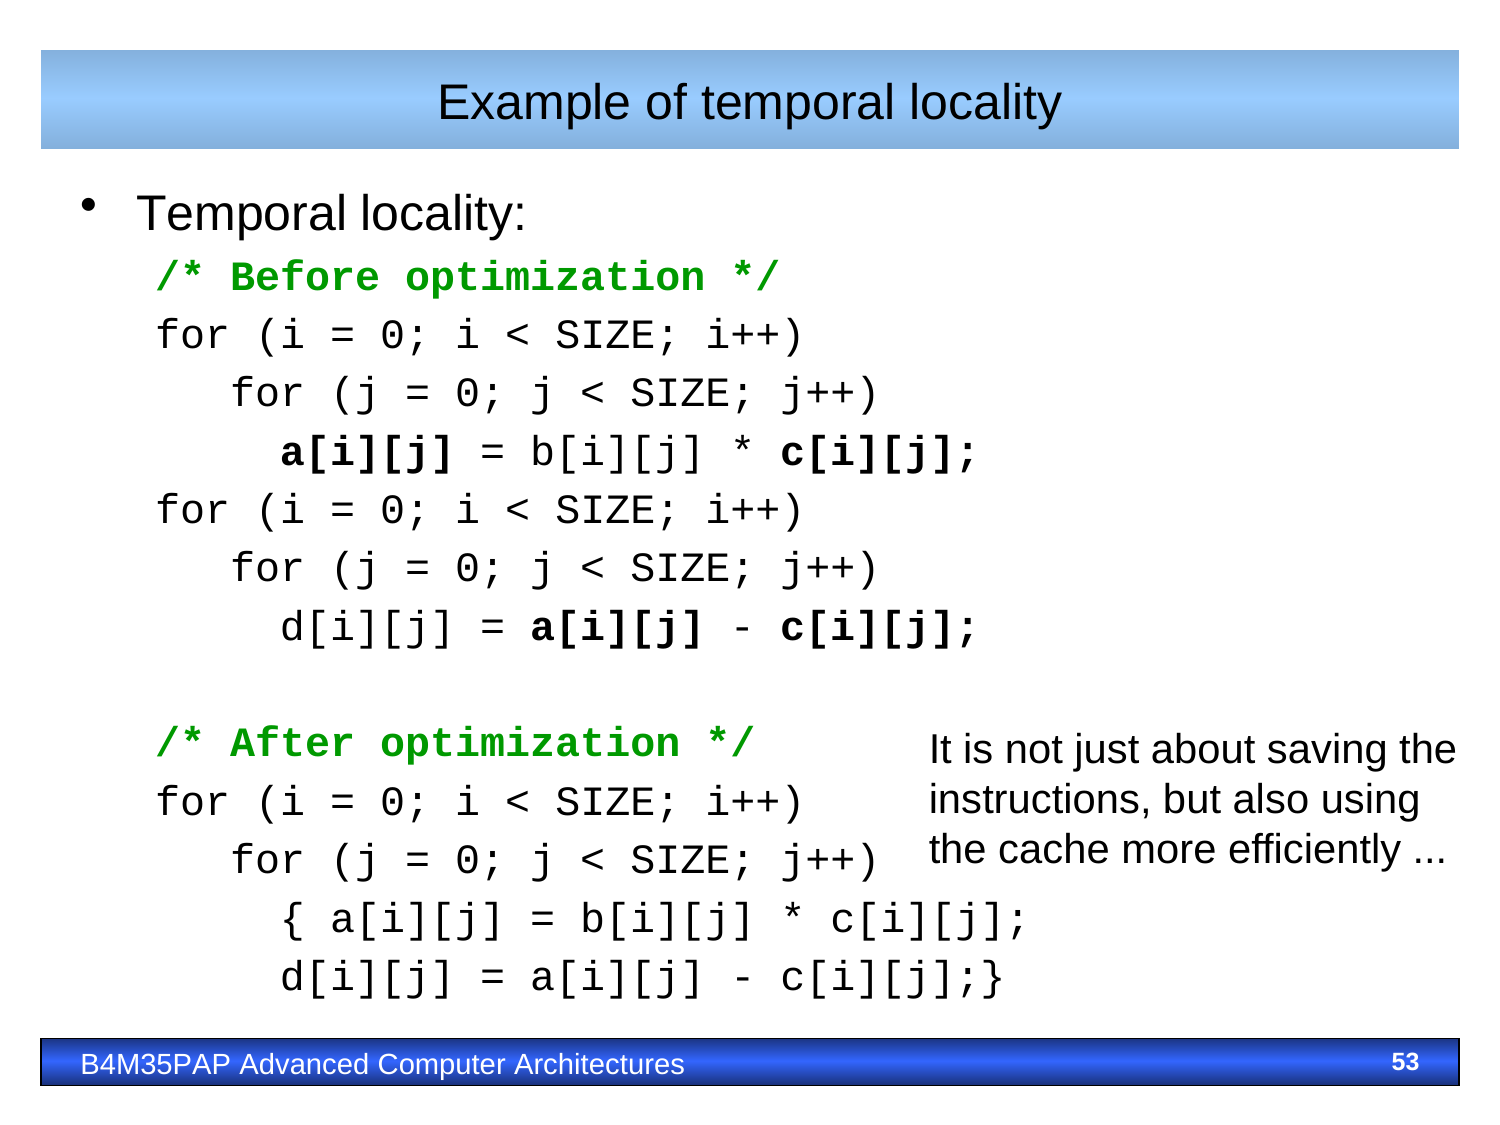

# Example of temporal locality
Temporal locality:
/* Before optimization */
for (i = 0; i < SIZE; i++)
 for (j = 0; j < SIZE; j++)
 a[i][j] = b[i][j] * c[i][j];
for (i = 0; i < SIZE; i++)
 for (j = 0; j < SIZE; j++)
 d[i][j] = a[i][j] - c[i][j];
/* After optimization */
for (i = 0; i < SIZE; i++)
 for (j = 0; j < SIZE; j++)
 { a[i][j] = b[i][j] * c[i][j];
 d[i][j] = a[i][j] - c[i][j];}
It is not just about saving the instructions, but also using the cache more efficiently ...